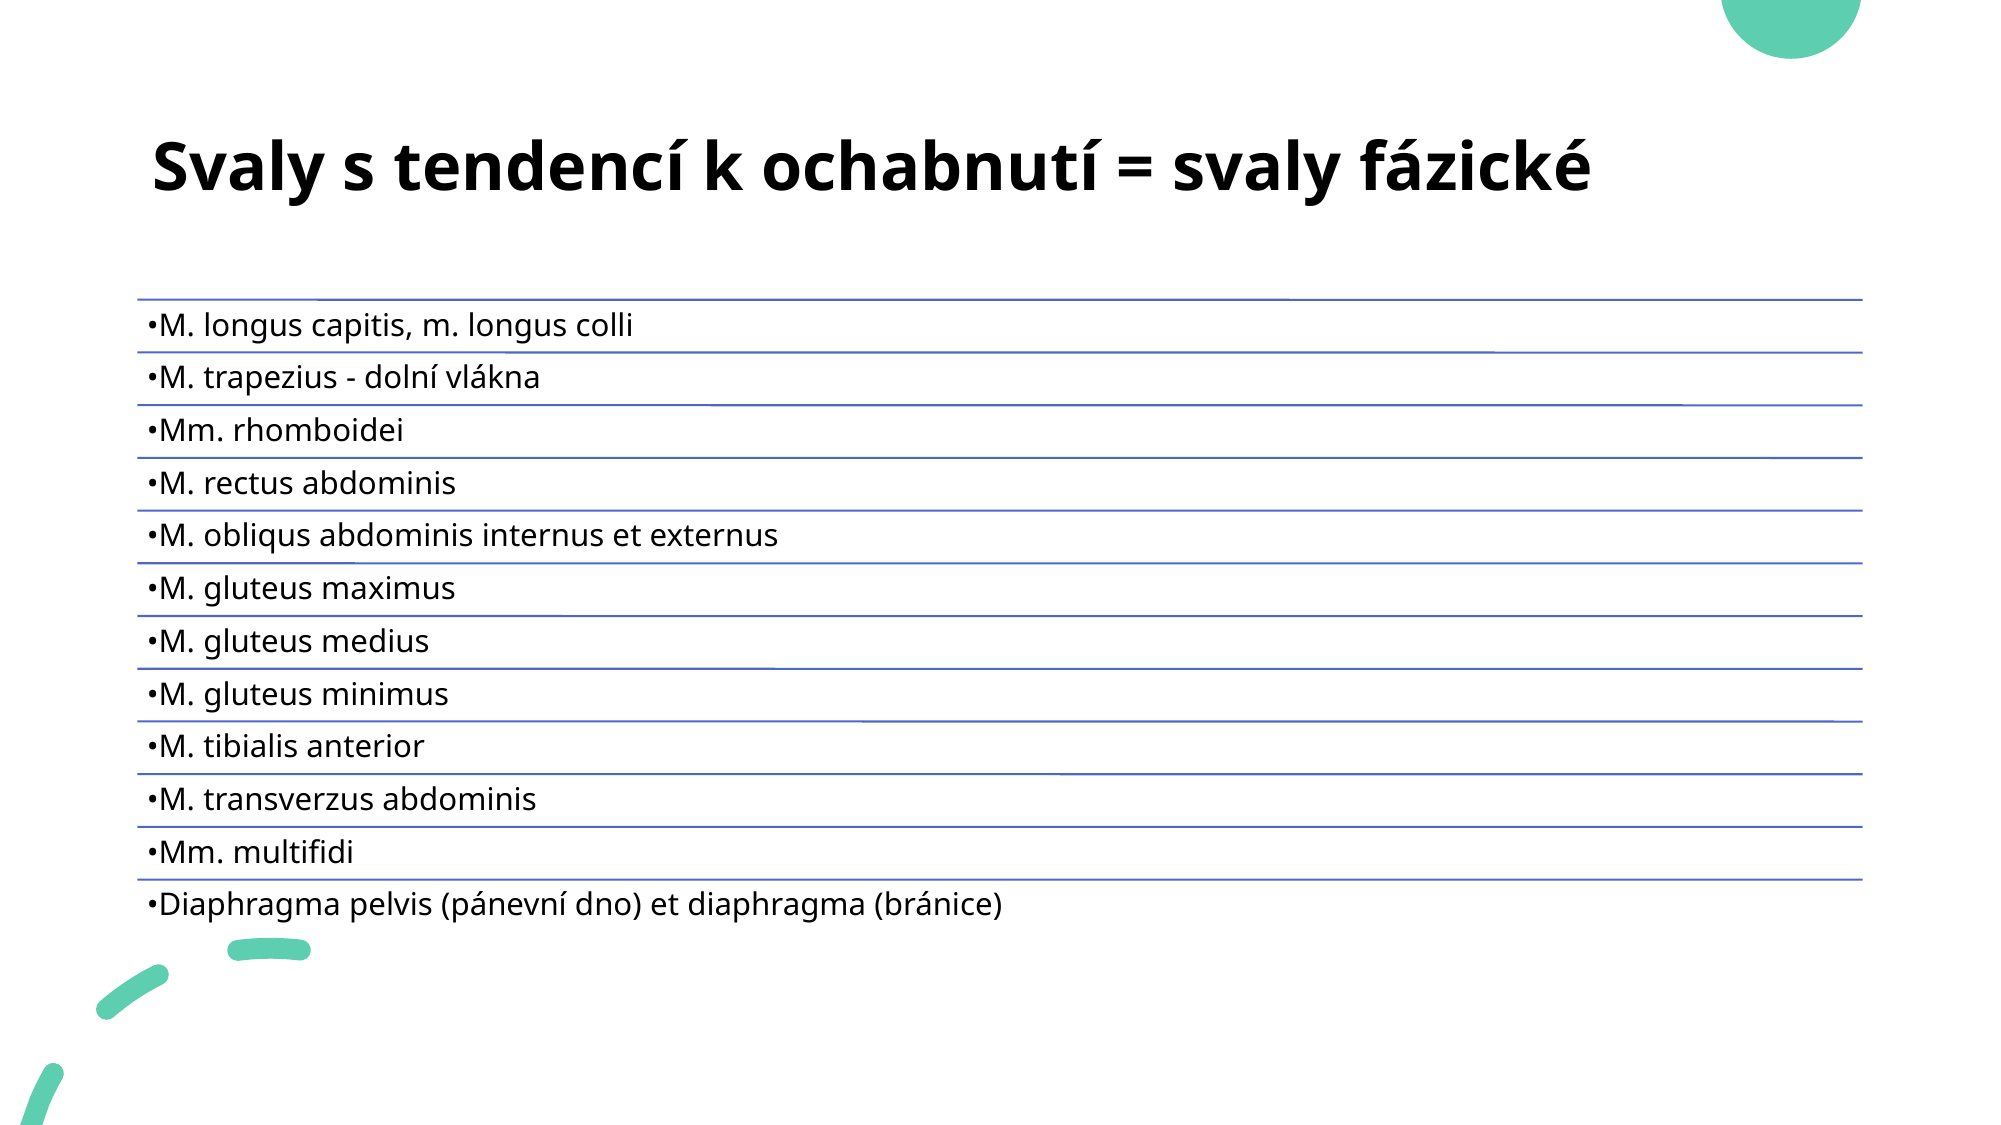

# Svaly s tendencí k ochabnutí = svaly fázické
•M. longus capitis, m. longus colli
•M. trapezius - dolní vlákna
•Mm. rhomboidei
•M. rectus abdominis
•M. obliqus abdominis internus et externus
•M. gluteus maximus
•M. gluteus medius
•M. gluteus minimus
•M. tibialis anterior
•M. transverzus abdominis
•Mm. multifidi
•Diaphragma pelvis (pánevní dno) et diaphragma (bránice)